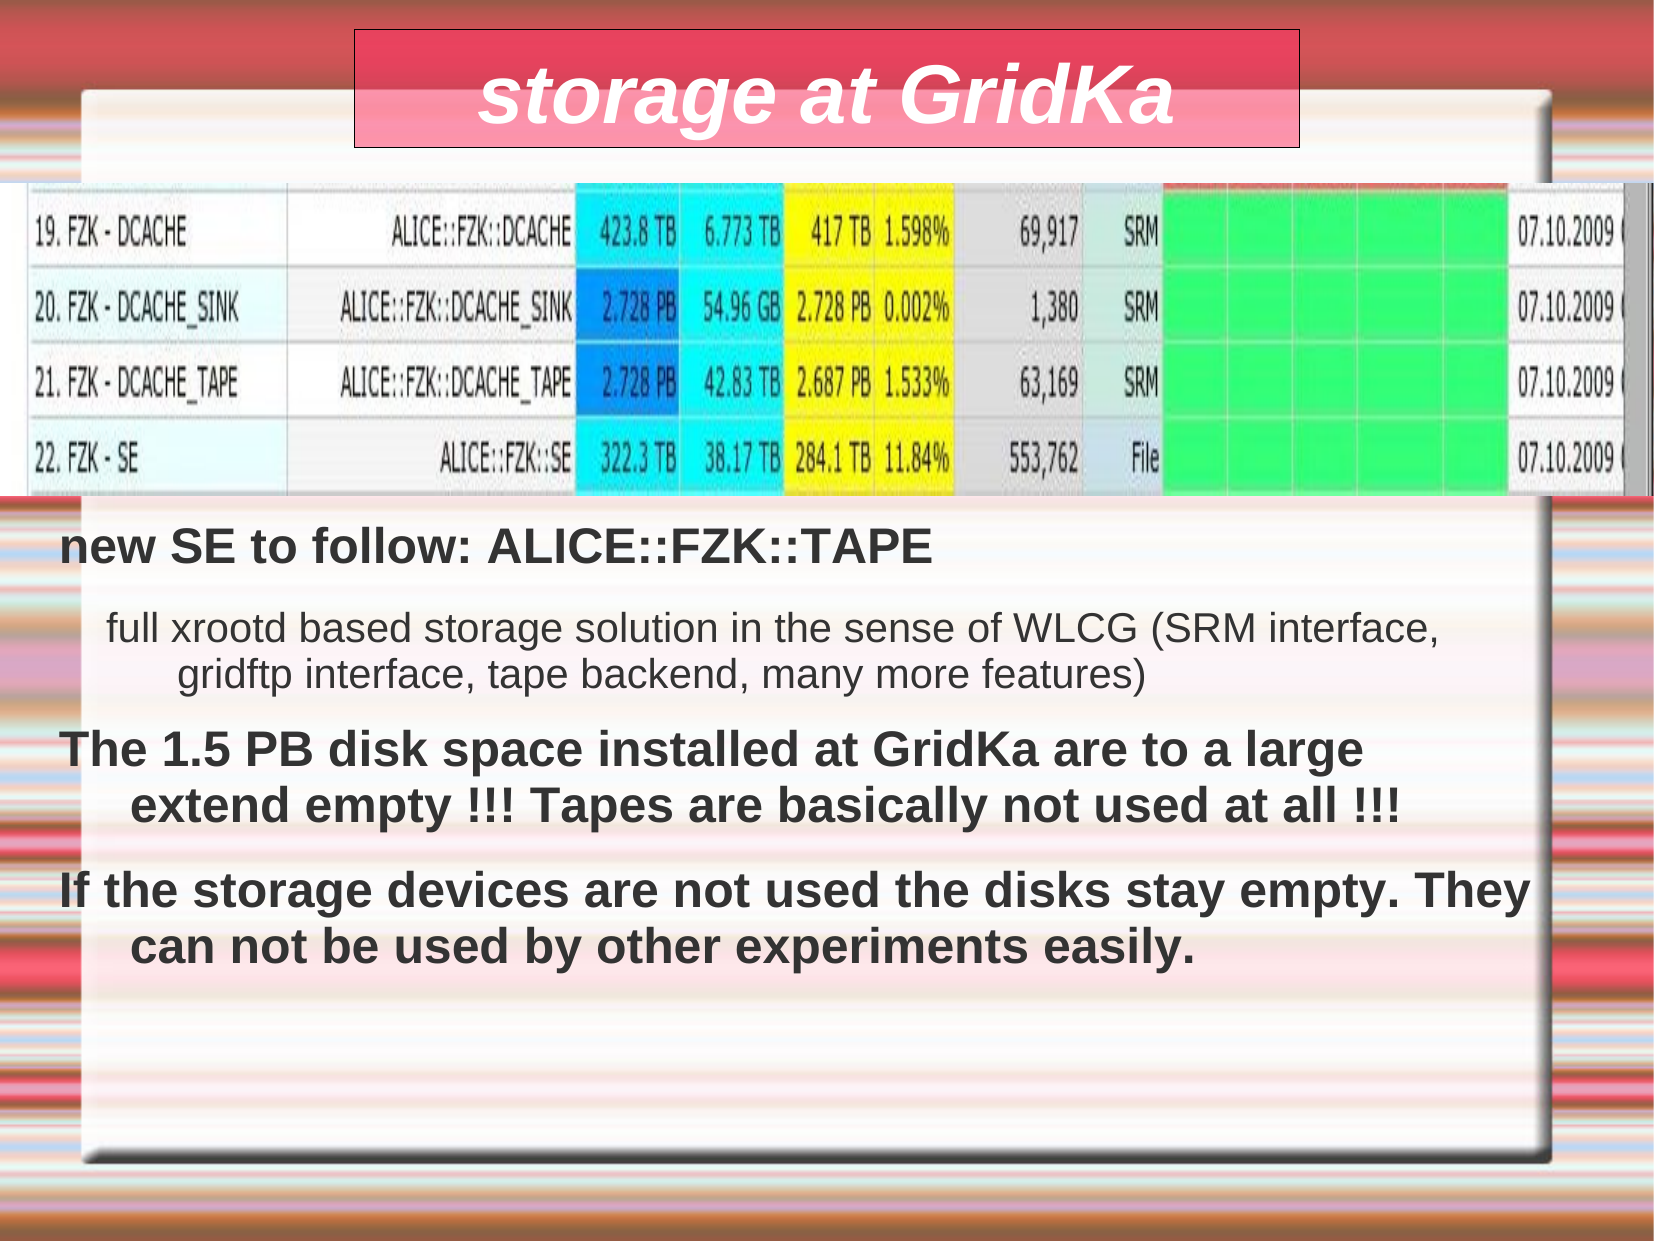

# storage at GridKa
new SE to follow: ALICE::FZK::TAPE
full xrootd based storage solution in the sense of WLCG (SRM interface, gridftp interface, tape backend, many more features)
The 1.5 PB disk space installed at GridKa are to a large extend empty !!! Tapes are basically not used at all !!!
If the storage devices are not used the disks stay empty. They can not be used by other experiments easily.